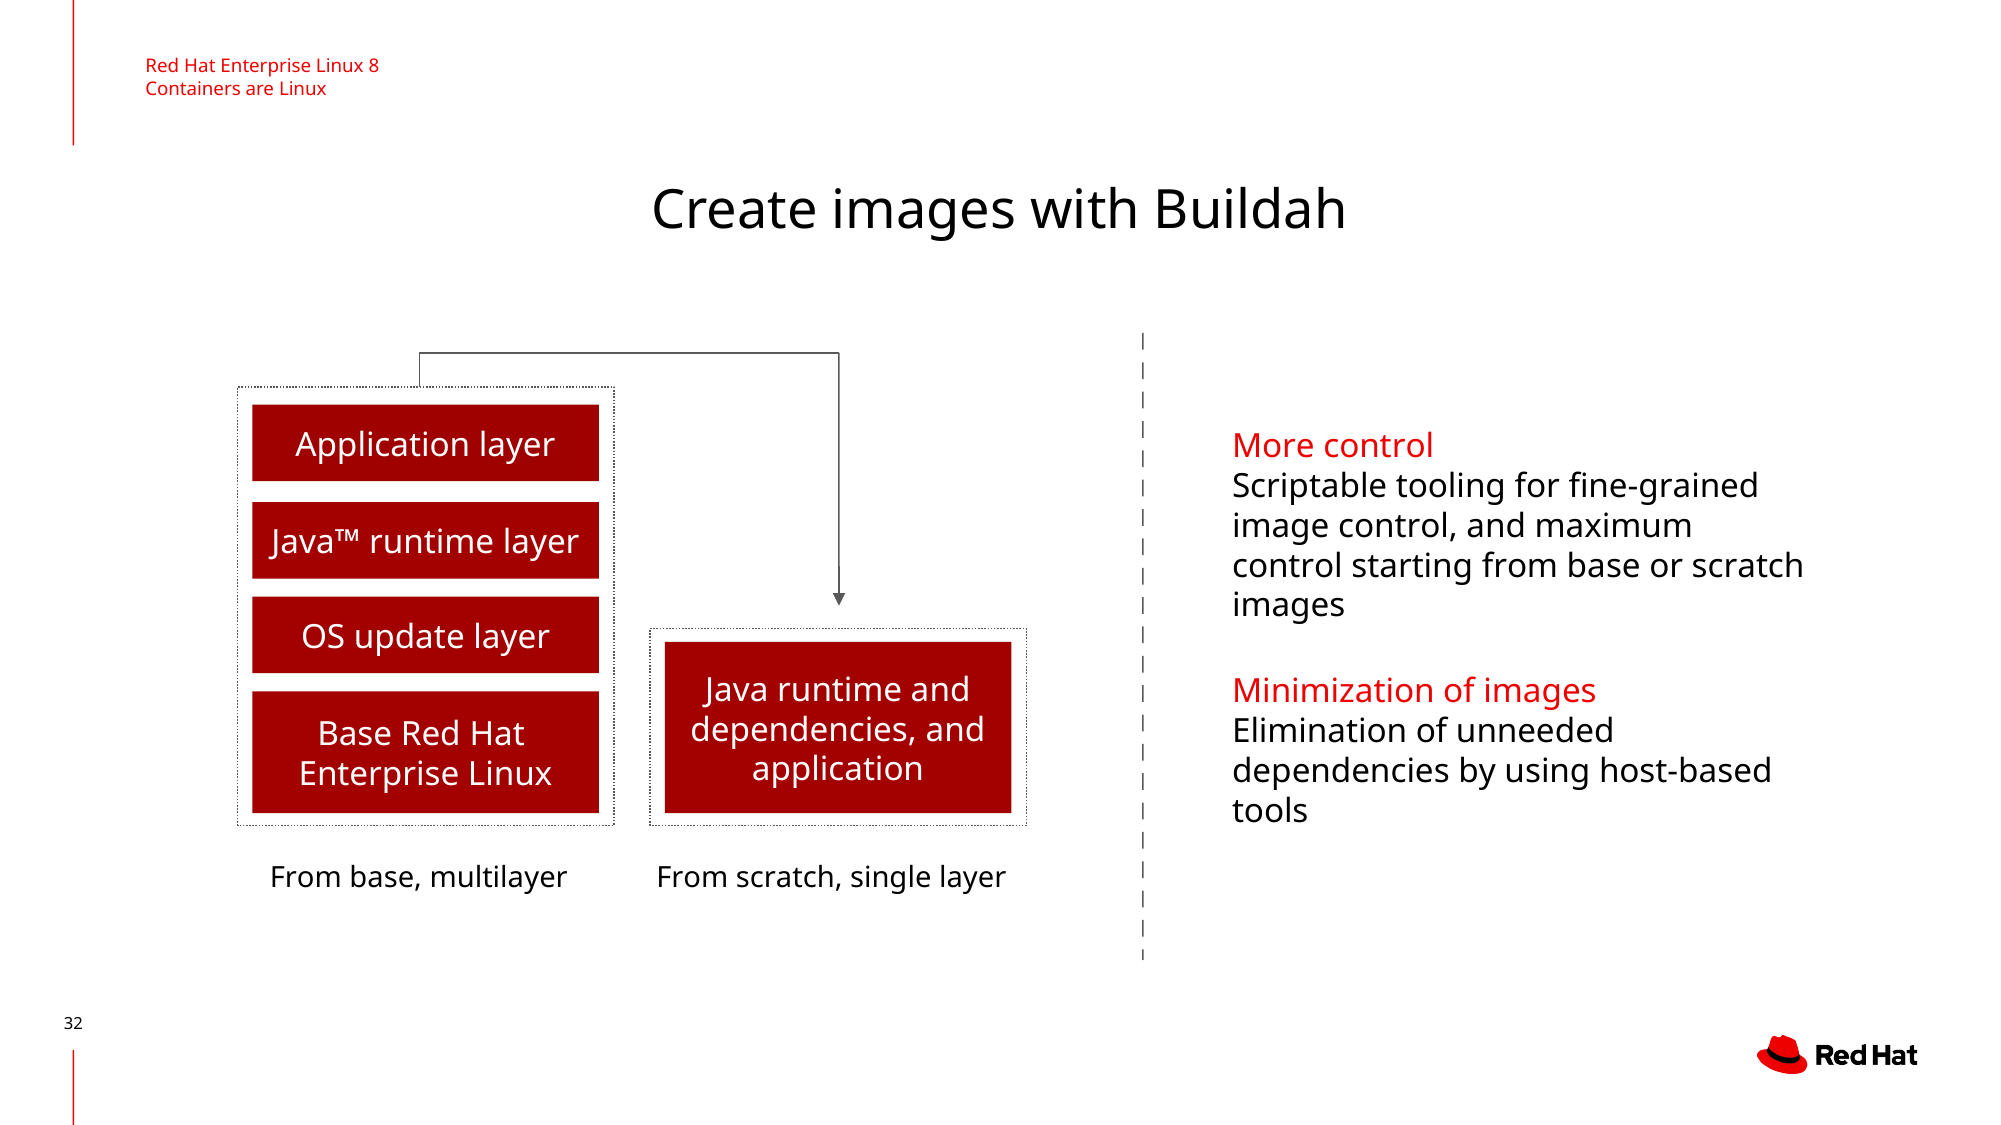

Red Hat Enterprise Linux 8
Containers are Linux
# Create images with Buildah
More control
Scriptable tooling for fine-grained image control, and maximum control starting from base or scratch images
Minimization of images
Elimination of unneeded dependencies by using host-based tools
Application layer
Java™ runtime layer
OS update layer
Java runtime and dependencies, and application
Base Red Hat
Enterprise Linux
From base, multilayer
From scratch, single layer